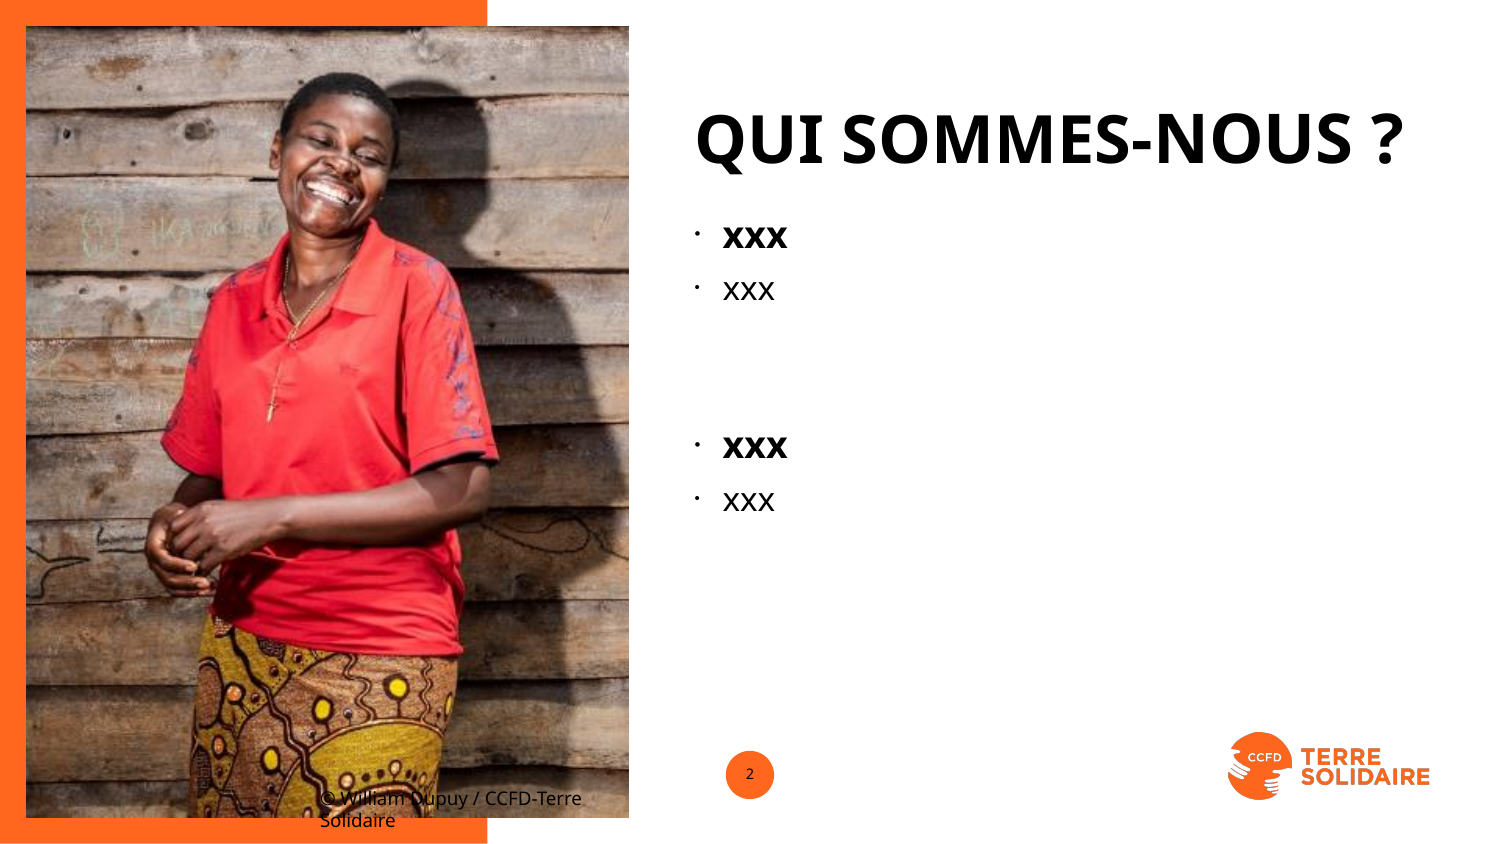

# QUI SOMMES-NOUS ?
xxx
xxx
xxx
xxx
© William Dupuy / CCFD-Terre Solidaire